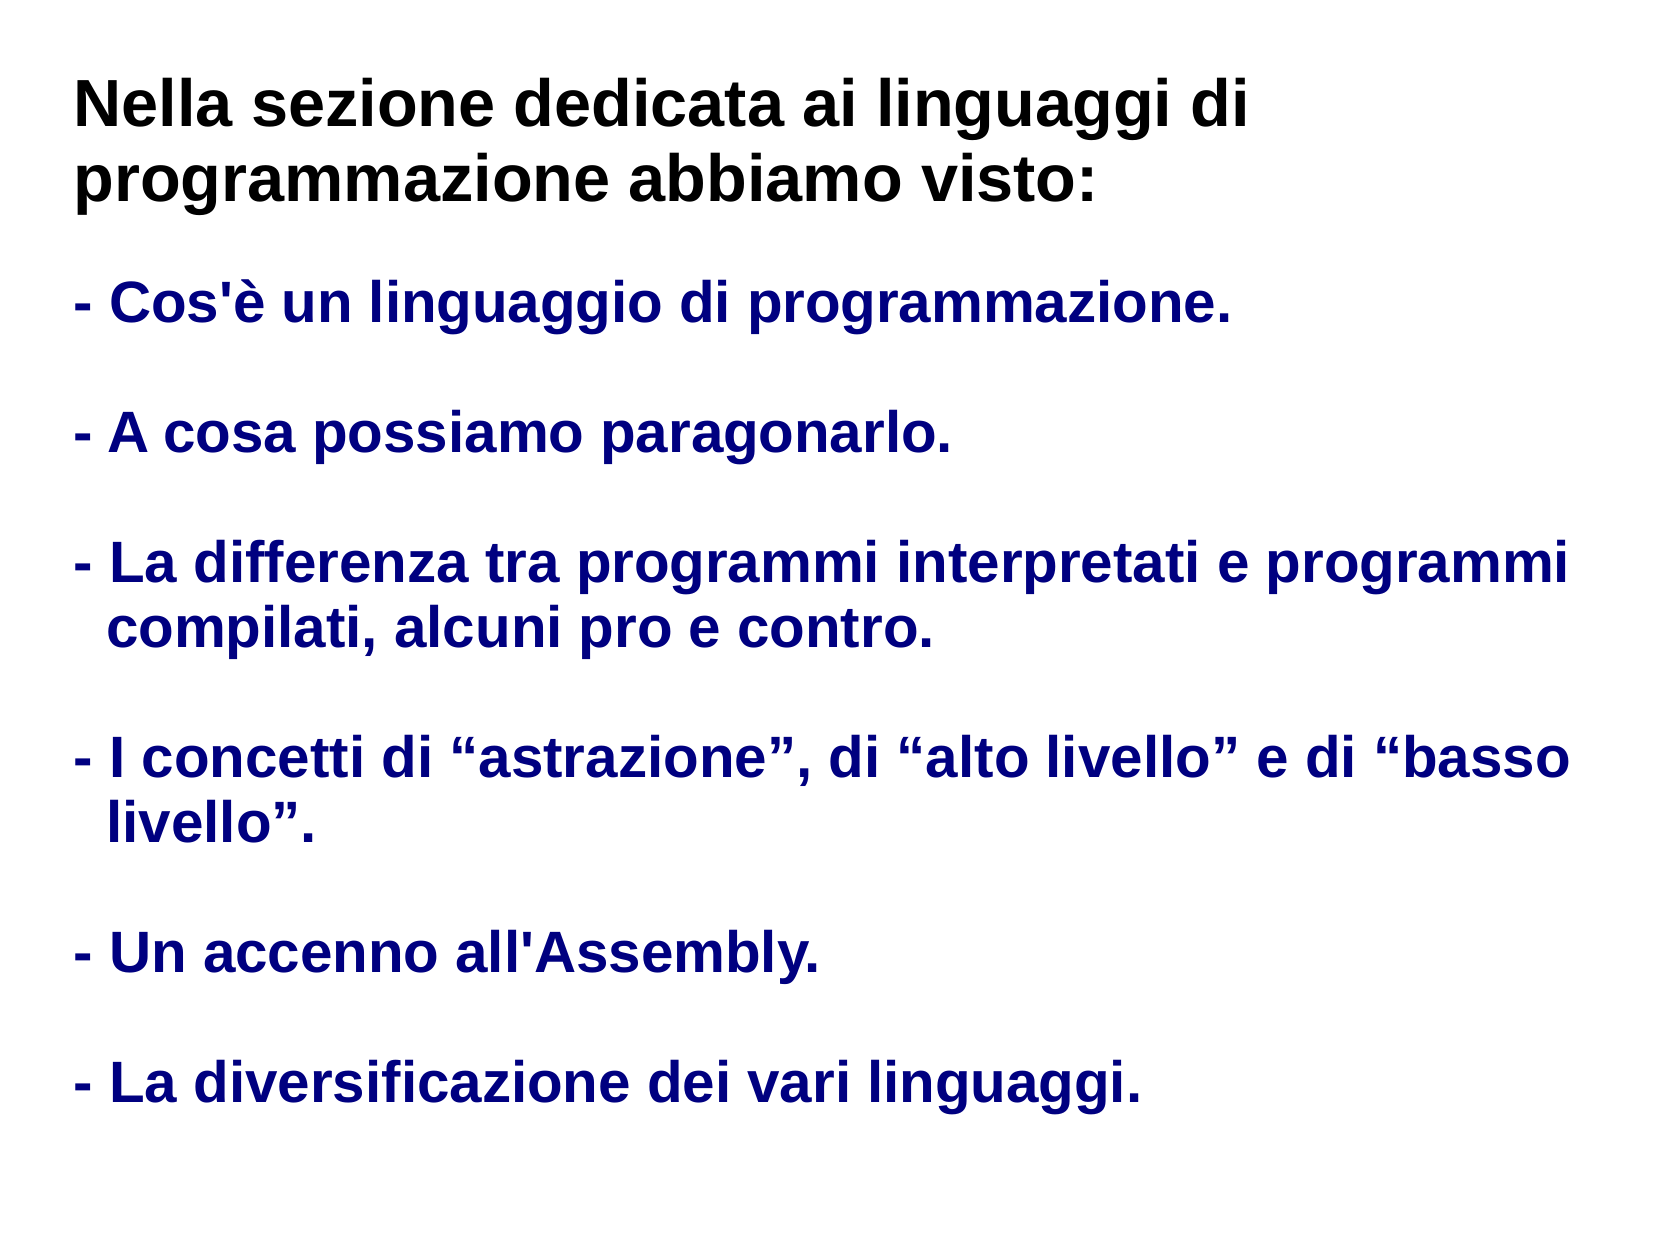

Nella sezione dedicata ai linguaggi di programmazione abbiamo visto:
- Cos'è un linguaggio di programmazione.
- A cosa possiamo paragonarlo.
- La differenza tra programmi interpretati e programmi compilati, alcuni pro e contro.
- I concetti di “astrazione”, di “alto livello” e di “basso livello”.
- Un accenno all'Assembly.
- La diversificazione dei vari linguaggi.